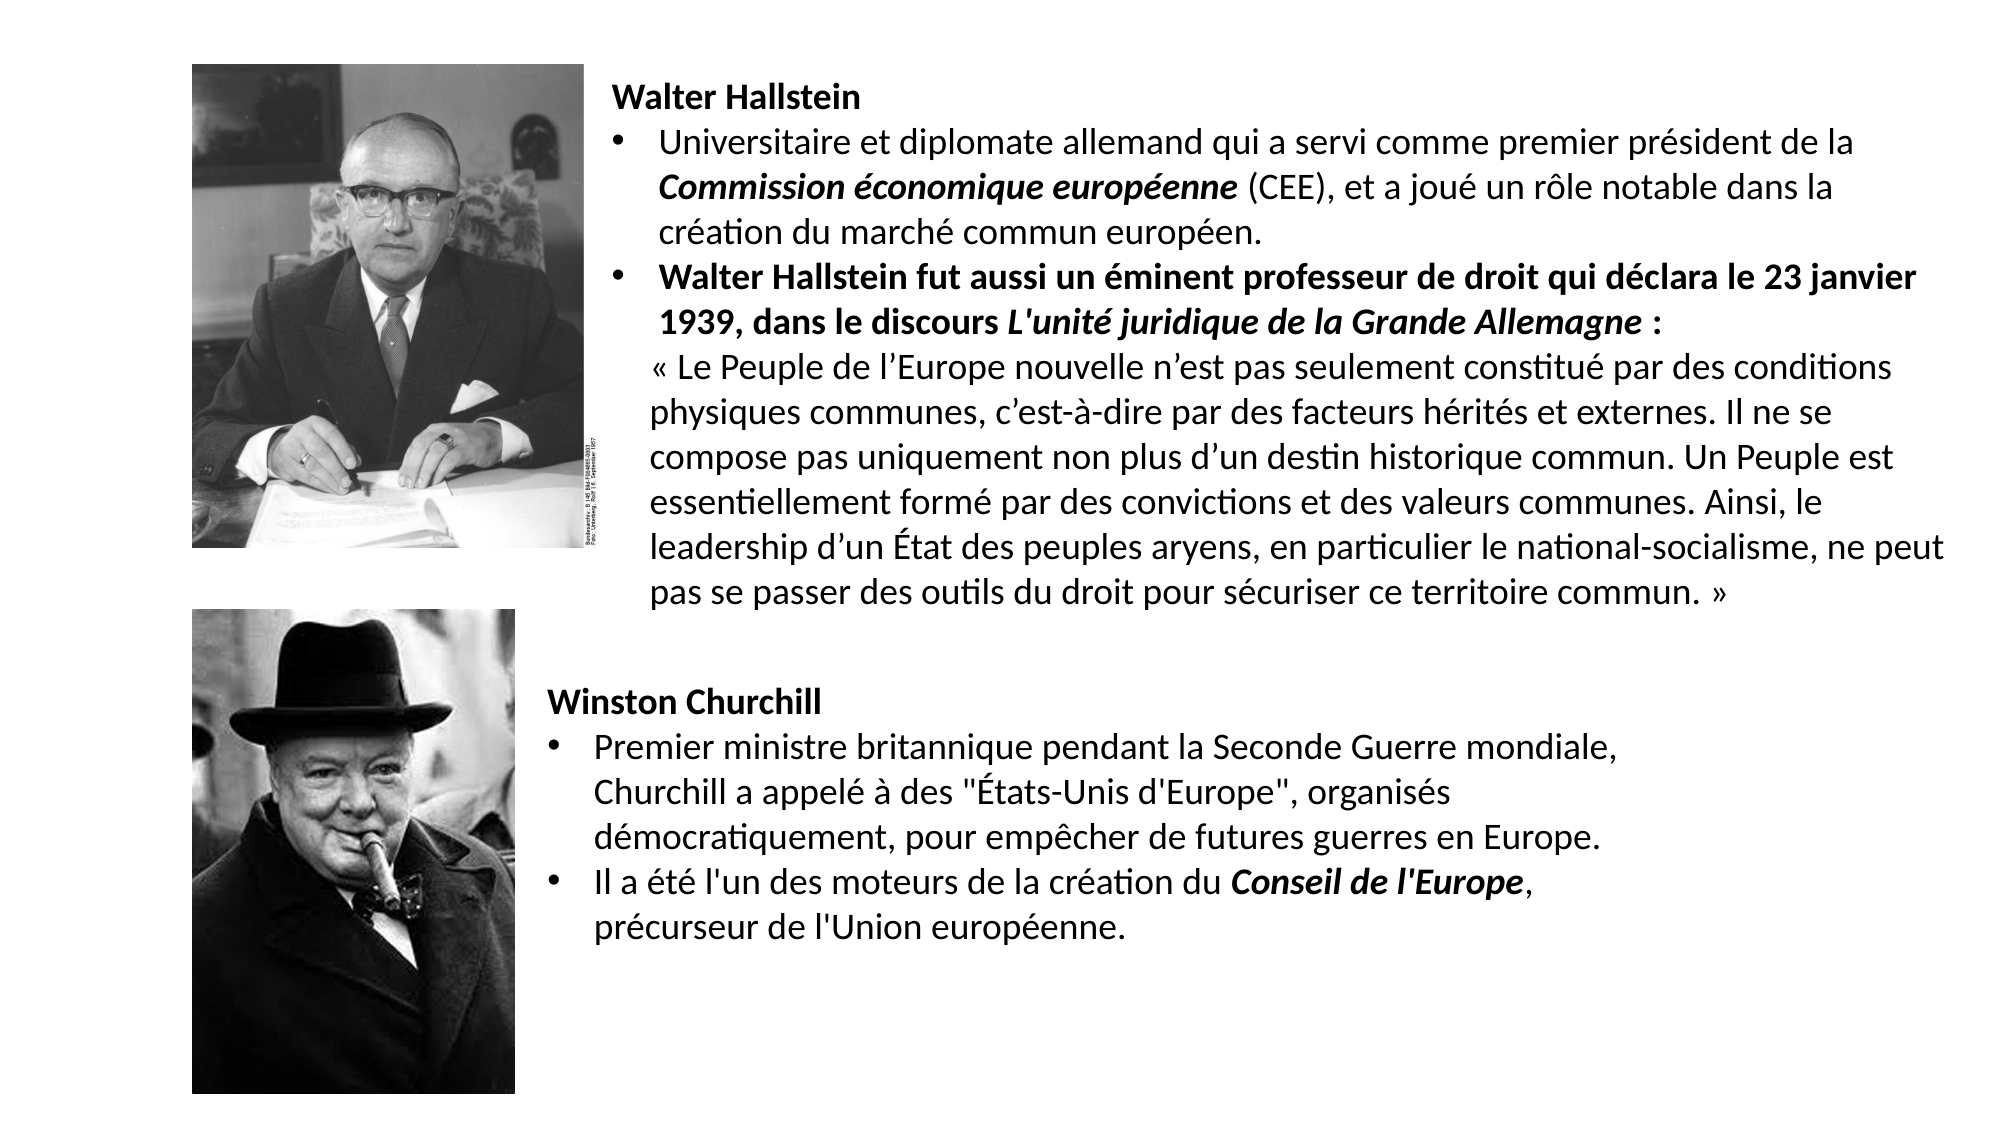

Walter Hallstein
Universitaire et diplomate allemand qui a servi comme premier président de la Commission économique européenne (CEE), et a joué un rôle notable dans la création du marché commun européen.
Walter Hallstein fut aussi un éminent professeur de droit qui déclara le 23 janvier 1939, dans le discours L'unité juridique de la Grande Allemagne :
« Le Peuple de l’Europe nouvelle n’est pas seulement constitué par des conditions physiques communes, c’est-à-dire par des facteurs hérités et externes. Il ne se compose pas uniquement non plus d’un destin historique commun. Un Peuple est essentiellement formé par des convictions et des valeurs communes. Ainsi, le leadership d’un État des peuples aryens, en particulier le national-socialisme, ne peut pas se passer des outils du droit pour sécuriser ce territoire commun. »
Winston Churchill
Premier ministre britannique pendant la Seconde Guerre mondiale, Churchill a appelé à des "États-Unis d'Europe", organisés démocratiquement, pour empêcher de futures guerres en Europe.
Il a été l'un des moteurs de la création du Conseil de l'Europe, précurseur de l'Union européenne.